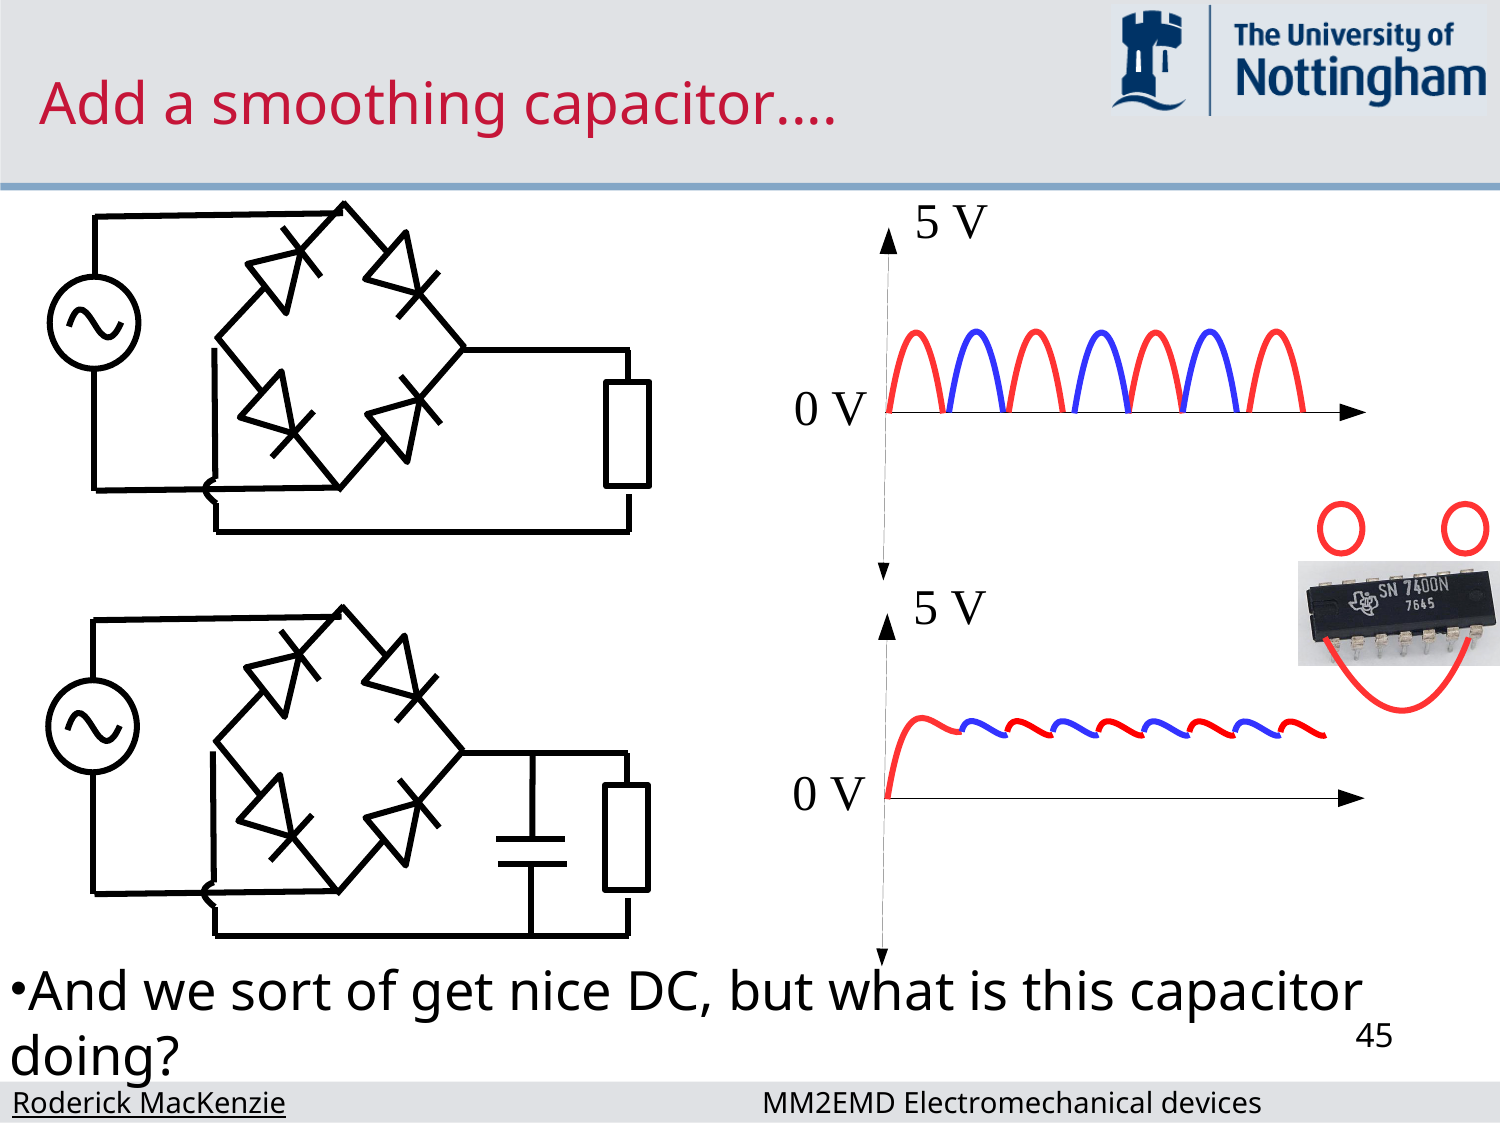

# Add a smoothing capacitor....
5 V
0 V
5 V
0 V
And we sort of get nice DC, but what is this capacitor doing?